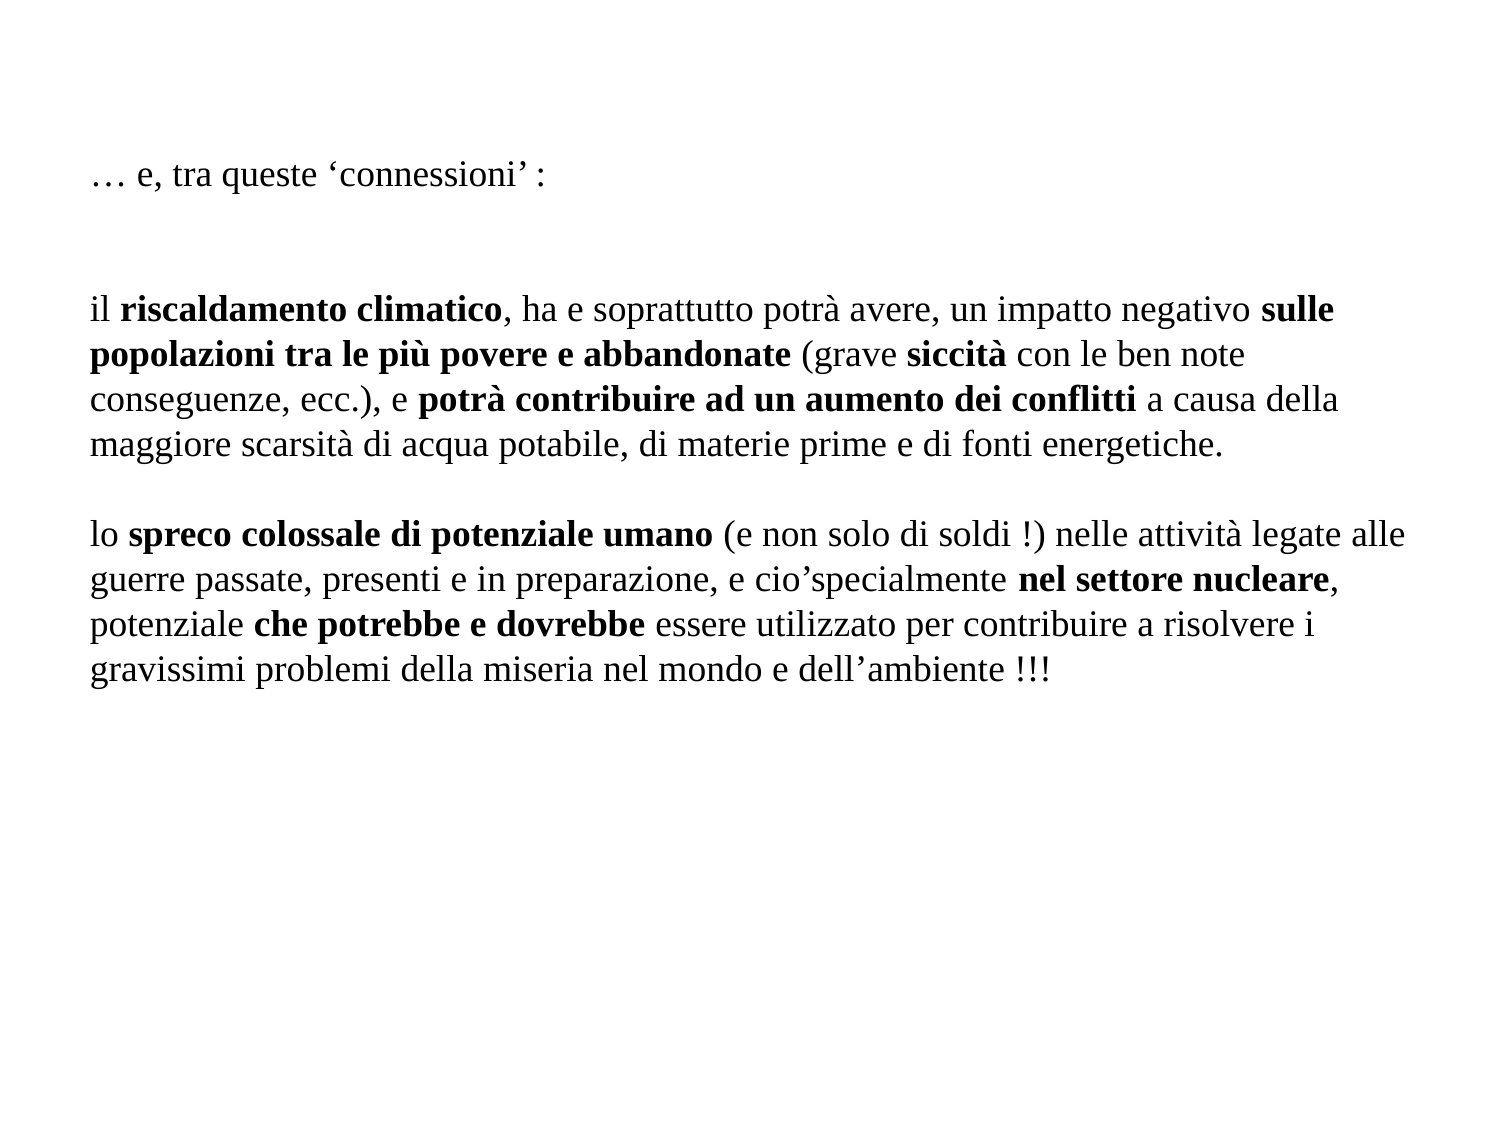

# … e, tra queste ‘connessioni’ :
il riscaldamento climatico, ha e soprattutto potrà avere, un impatto negativo sulle popolazioni tra le più povere e abbandonate (grave siccità con le ben note conseguenze, ecc.), e potrà contribuire ad un aumento dei conflitti a causa della maggiore scarsità di acqua potabile, di materie prime e di fonti energetiche.
lo spreco colossale di potenziale umano (e non solo di soldi !) nelle attività legate alle guerre passate, presenti e in preparazione, e cio’specialmente nel settore nucleare, potenziale che potrebbe e dovrebbe essere utilizzato per contribuire a risolvere i gravissimi problemi della miseria nel mondo e dell’ambiente !!!